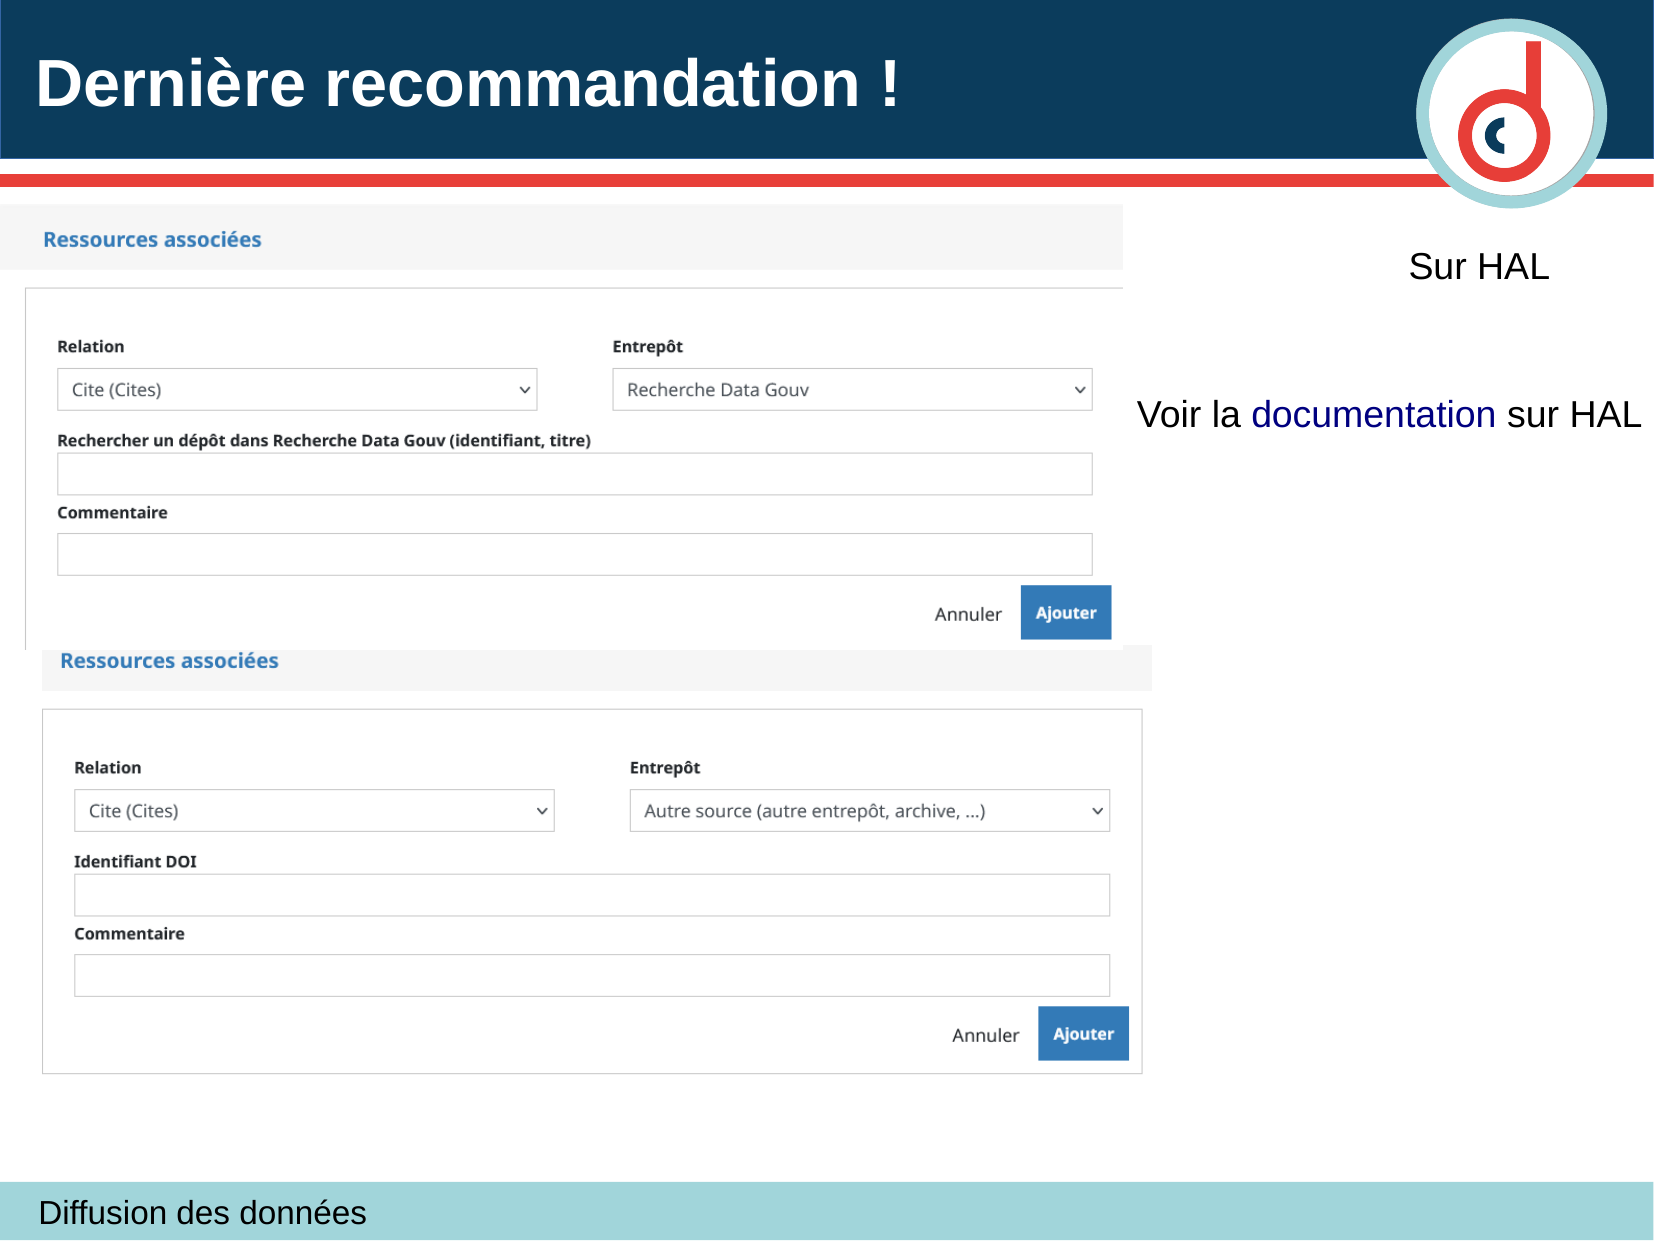

# Dernière recommandation !
Sur HAL
Voir la documentation sur HAL
Diffusion des données